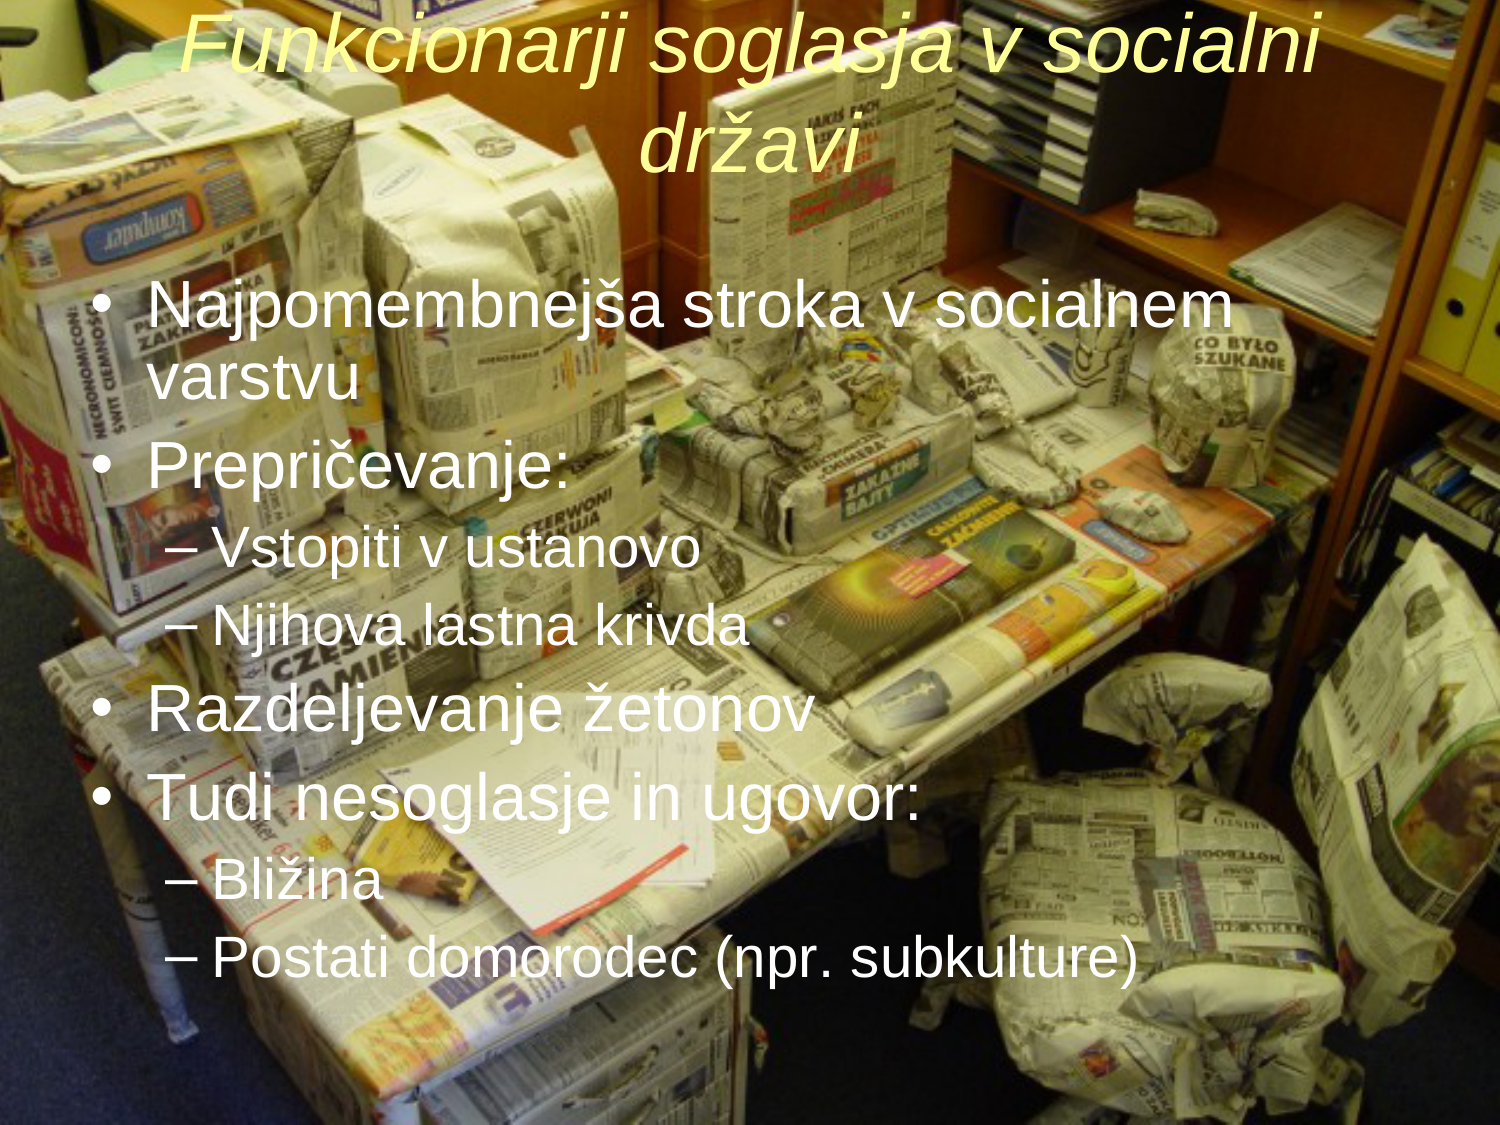

# Funkcionarji soglasja v socialni državi
Najpomembnejša stroka v socialnem varstvu
Prepričevanje:
Vstopiti v ustanovo
Njihova lastna krivda
Razdeljevanje žetonov
Tudi nesoglasje in ugovor:
Bližina
Postati domorodec (npr. subkulture)